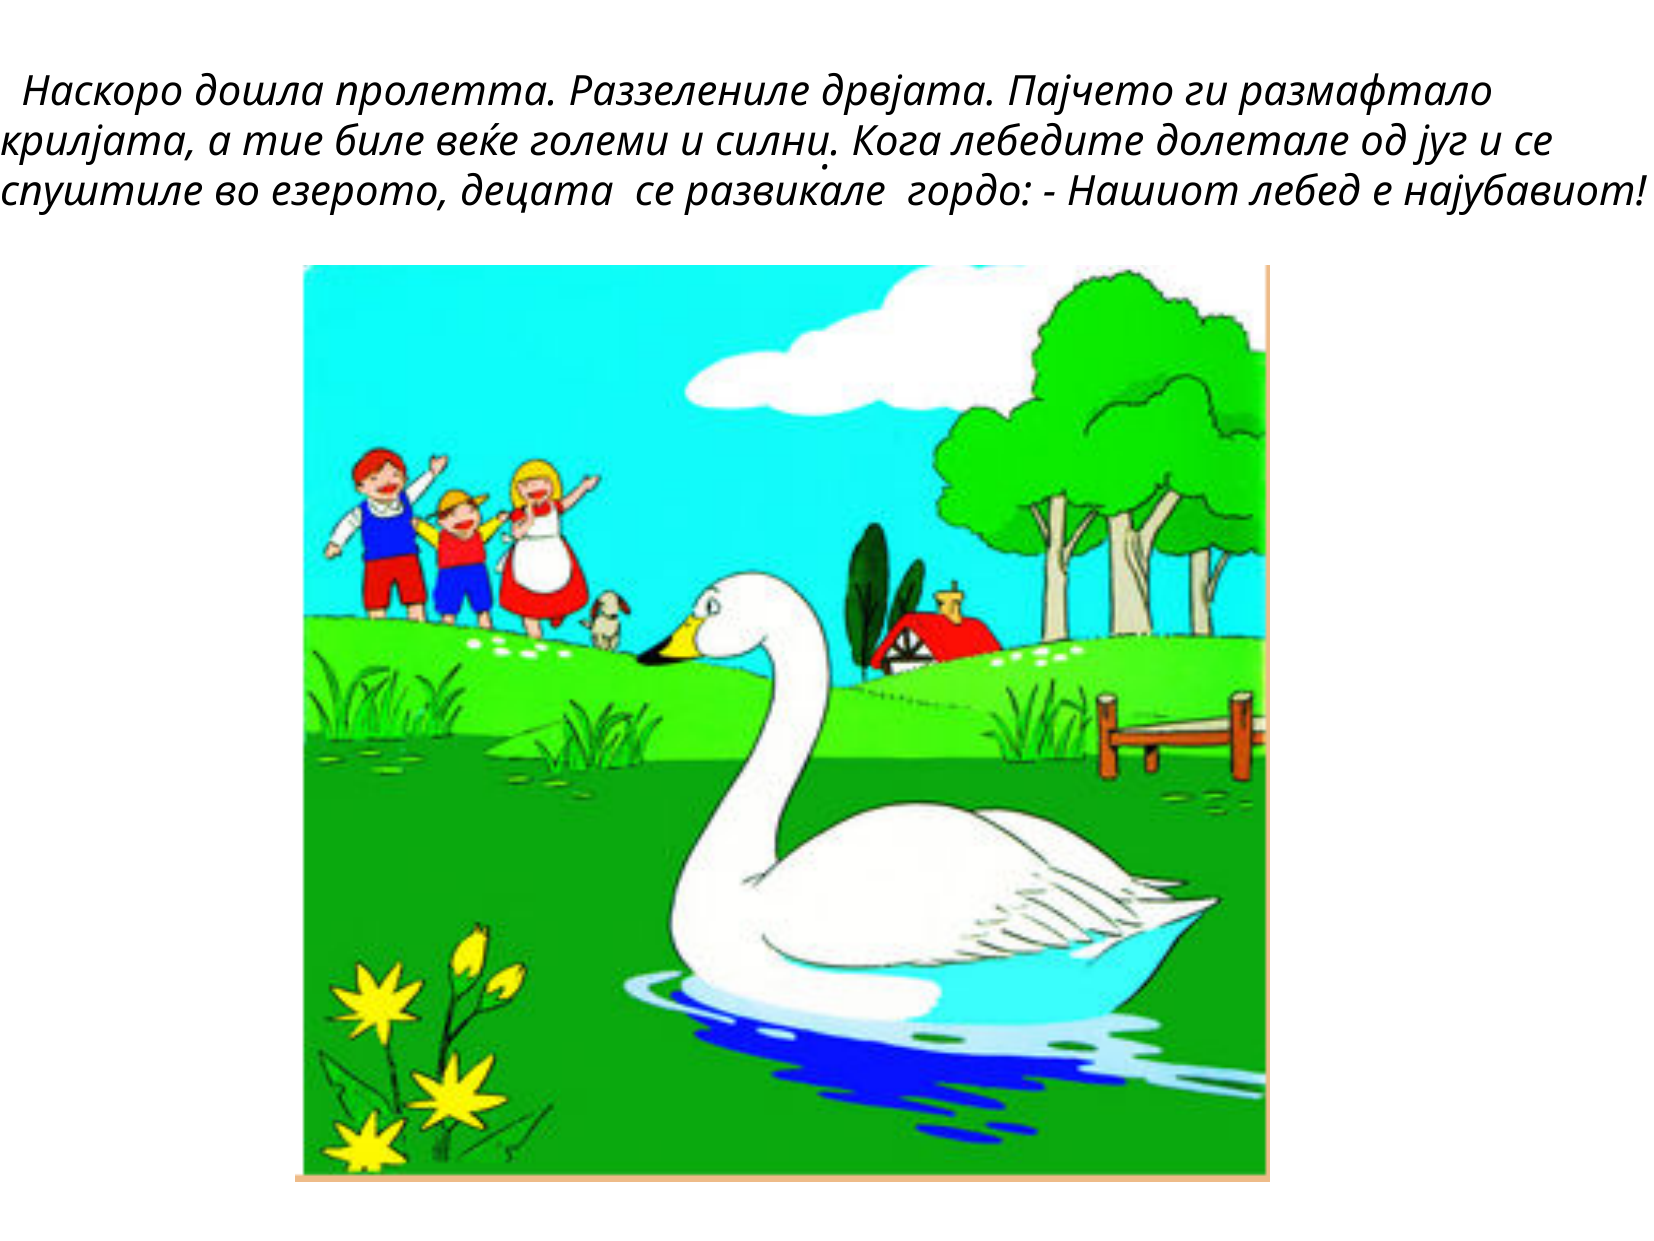

Наскоро дошла пролетта. Раззелениле дрвјата. Пајчето ги размафтало крилјата, а тие биле веќе големи и силни. Кога лебедите долетале од југ и се спуштиле во езерото, децата се развикале гордо: - Нашиот лебед е најубавиот!
# .